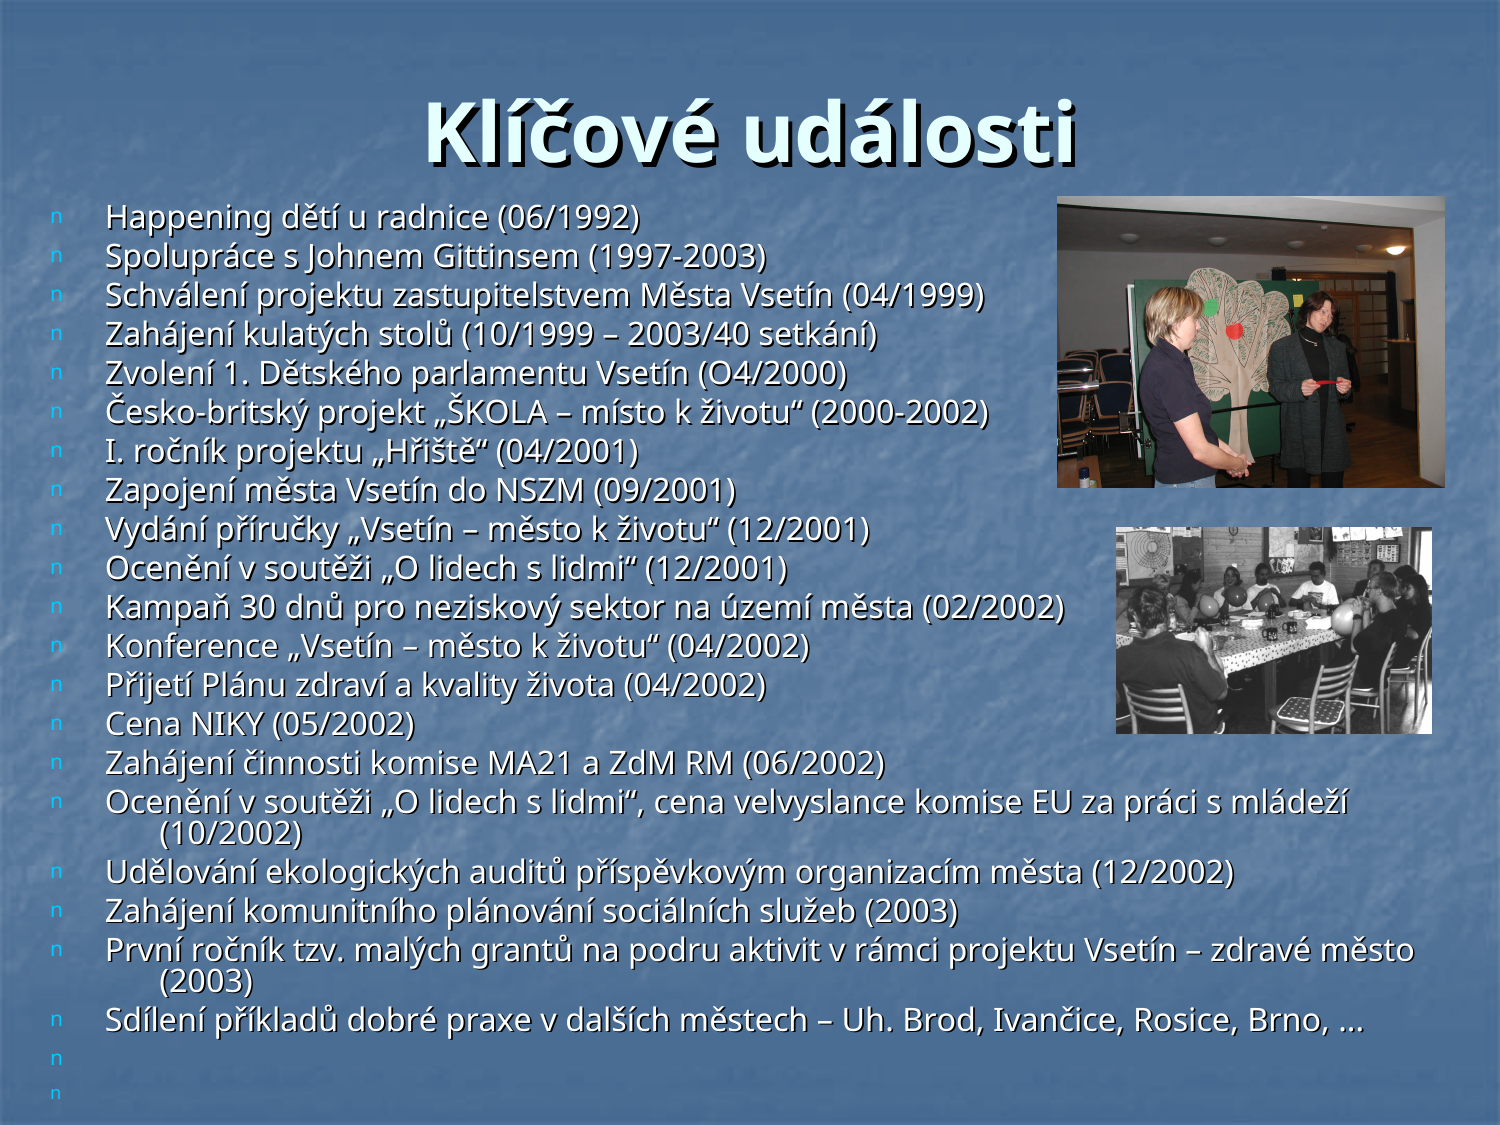

# Klíčové události
Happening dětí u radnice (06/1992)
Spolupráce s Johnem Gittinsem (1997-2003)
Schválení projektu zastupitelstvem Města Vsetín (04/1999)
Zahájení kulatých stolů (10/1999 – 2003/40 setkání)
Zvolení 1. Dětského parlamentu Vsetín (O4/2000)
Česko-britský projekt „ŠKOLA – místo k životu“ (2000-2002)
I. ročník projektu „Hřiště“ (04/2001)
Zapojení města Vsetín do NSZM (09/2001)
Vydání příručky „Vsetín – město k životu“ (12/2001)
Ocenění v soutěži „O lidech s lidmi“ (12/2001)
Kampaň 30 dnů pro neziskový sektor na území města (02/2002)
Konference „Vsetín – město k životu“ (04/2002)
Přijetí Plánu zdraví a kvality života (04/2002)
Cena NIKY (05/2002)
Zahájení činnosti komise MA21 a ZdM RM (06/2002)
Ocenění v soutěži „O lidech s lidmi“, cena velvyslance komise EU za práci s mládeží (10/2002)
Udělování ekologických auditů příspěvkovým organizacím města (12/2002)
Zahájení komunitního plánování sociálních služeb (2003)
První ročník tzv. malých grantů na podru aktivit v rámci projektu Vsetín – zdravé město (2003)
Sdílení příkladů dobré praxe v dalších městech – Uh. Brod, Ivančice, Rosice, Brno, ...